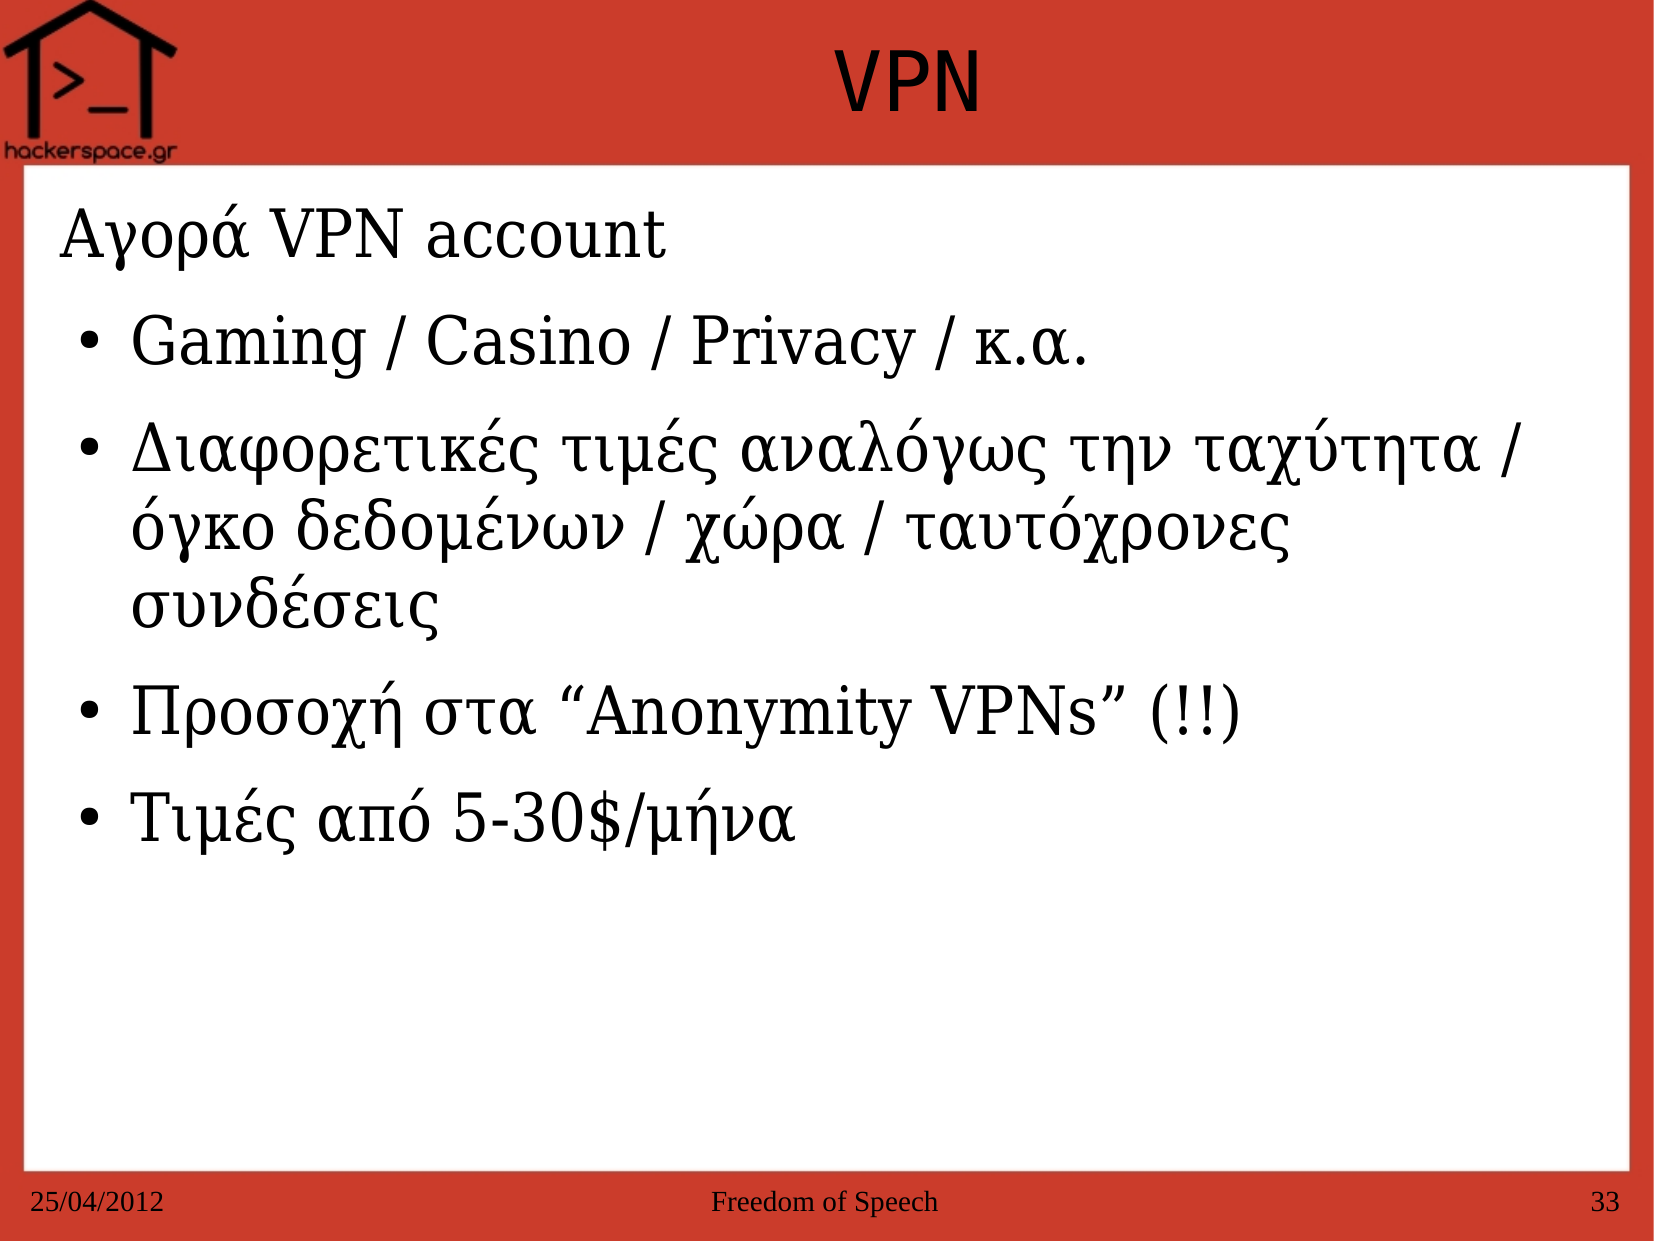

# VPN
Αγορά VPN account
Gaming / Casino / Privacy / κ.α.
Διαφορετικές τιμές αναλόγως την ταχύτητα / όγκο δεδομένων / χώρα / ταυτόχρονες συνδέσεις
Προσοχή στα “Anonymity VPNs” (!!)
Τιμές από 5-30$/μήνα
25/04/2012
Freedom of Speech
33